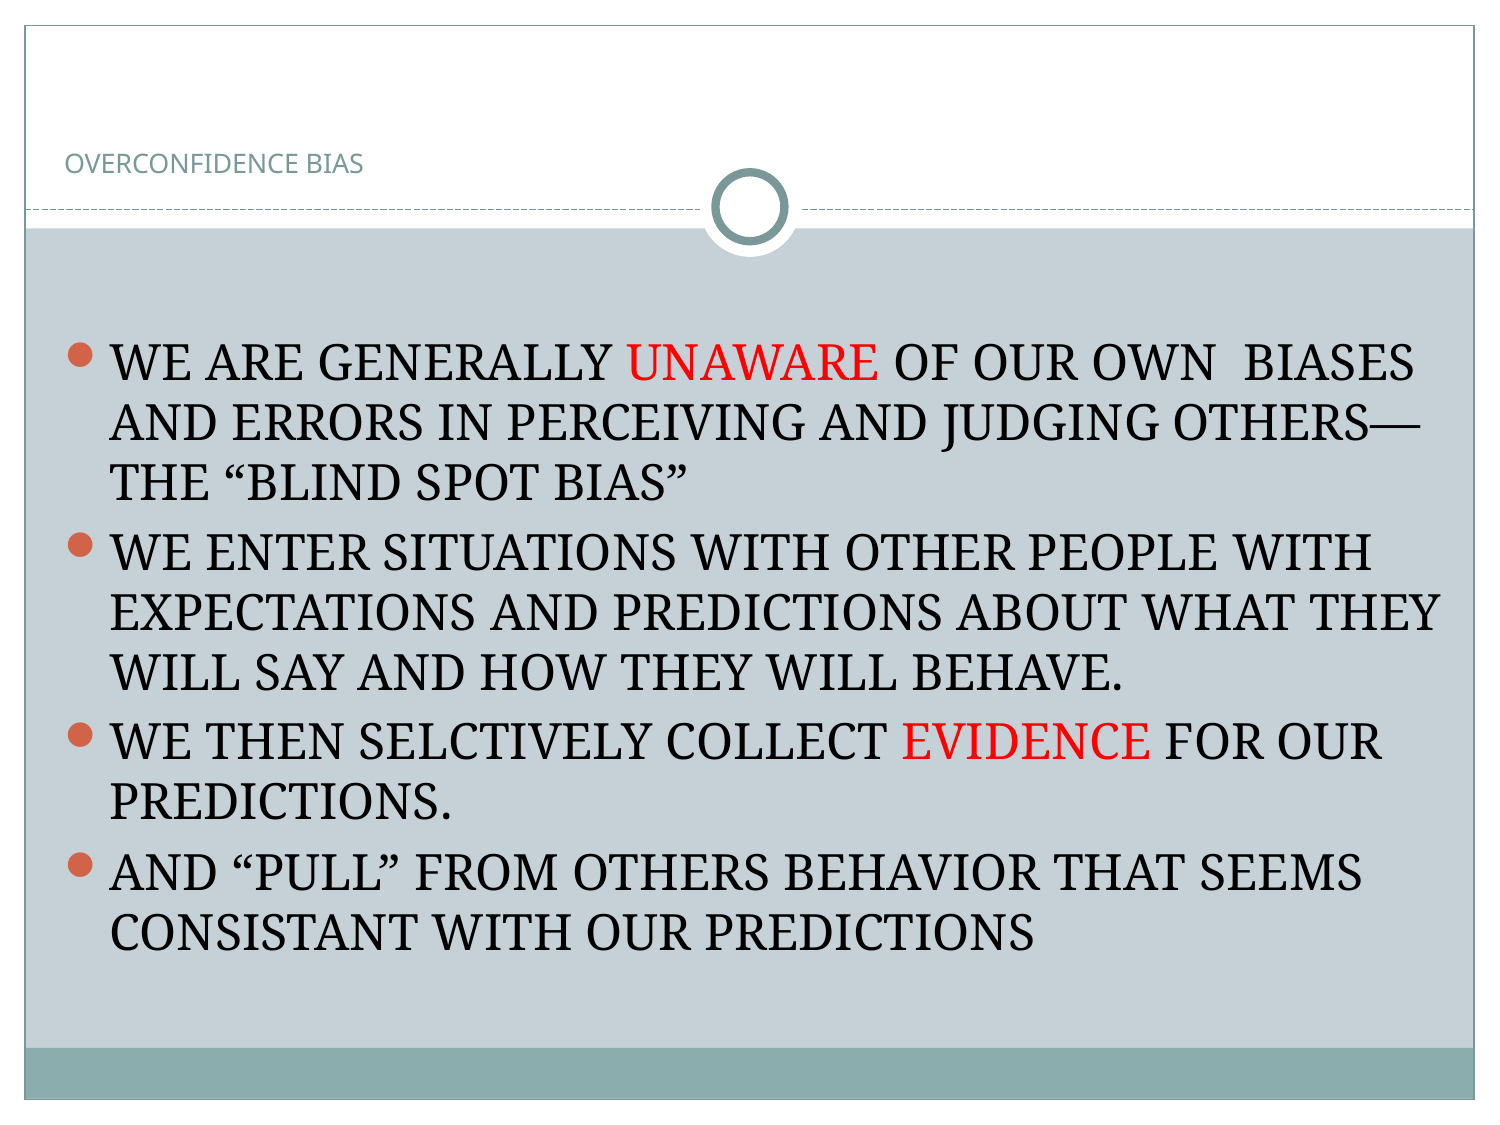

# OVERCONFIDENCE BIAS
WE ARE GENERALLY UNAWARE OF OUR OWN BIASES AND ERRORS IN PERCEIVING AND JUDGING OTHERS—THE “BLIND SPOT BIAS”
WE ENTER SITUATIONS WITH OTHER PEOPLE WITH EXPECTATIONS AND PREDICTIONS ABOUT WHAT THEY WILL SAY AND HOW THEY WILL BEHAVE.
WE THEN SELCTIVELY COLLECT EVIDENCE FOR OUR PREDICTIONS.
AND “PULL” FROM OTHERS BEHAVIOR THAT SEEMS CONSISTANT WITH OUR PREDICTIONS